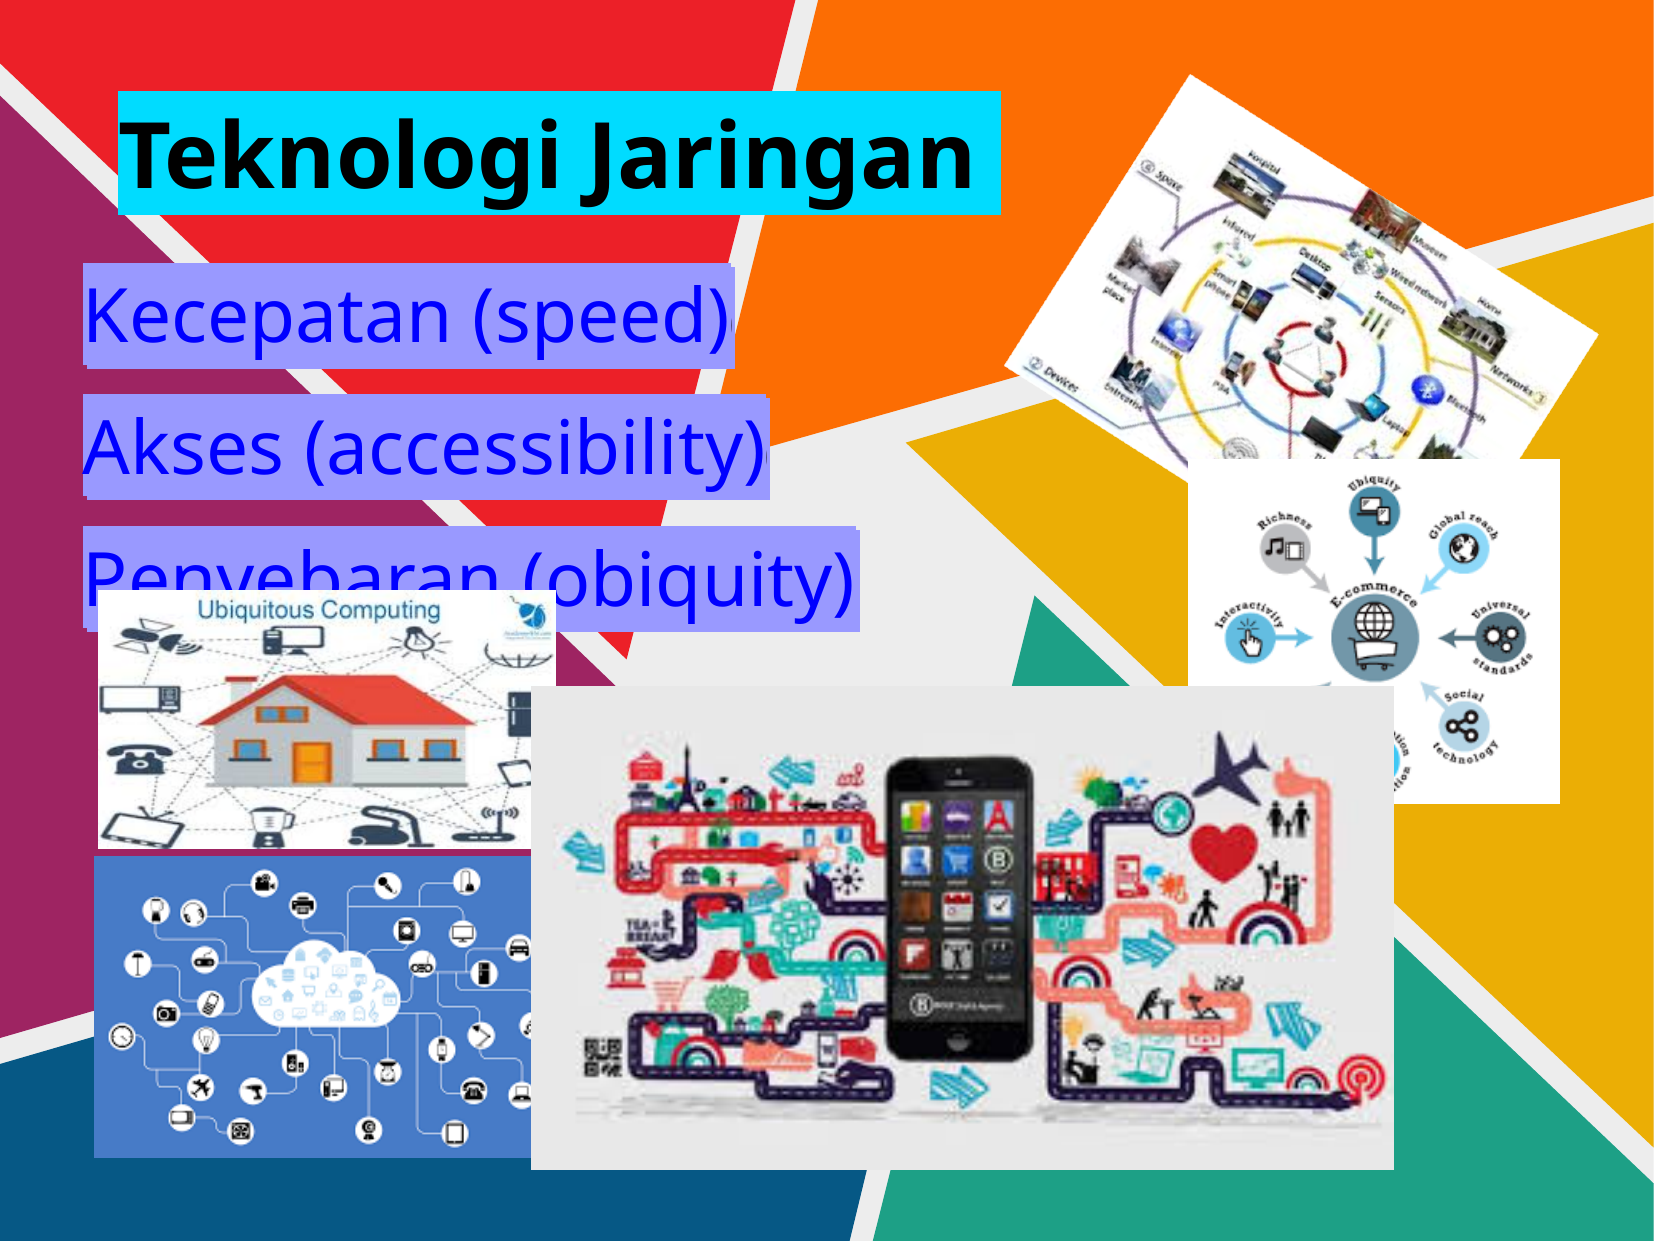

# Teknologi Jaringan
Kecepatan (speed)
Akses (accessibility)
Penyebaran (obiquity)